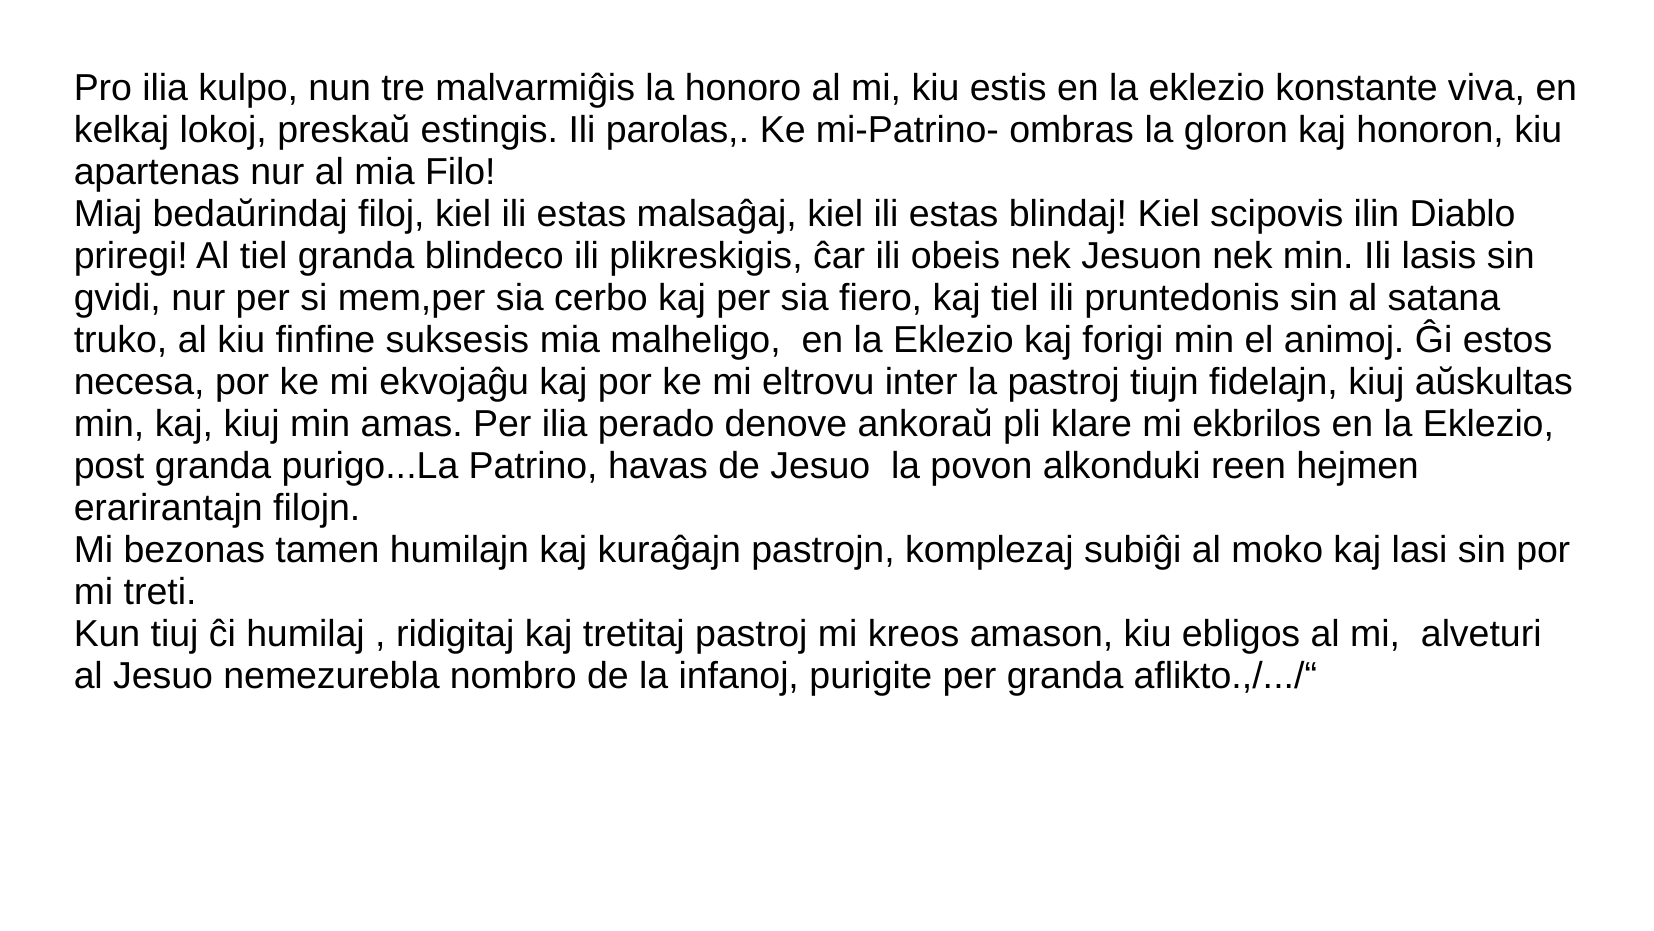

Pro ilia kulpo, nun tre malvarmiĝis la honoro al mi, kiu estis en la eklezio konstante viva, en kelkaj lokoj, preskaŭ estingis. Ili parolas,. Ke mi-Patrino- ombras la gloron kaj honoron, kiu apartenas nur al mia Filo!
Miaj bedaŭrindaj filoj, kiel ili estas malsaĝaj, kiel ili estas blindaj! Kiel scipovis ilin Diablo priregi! Al tiel granda blindeco ili plikreskigis, ĉar ili obeis nek Jesuon nek min. Ili lasis sin gvidi, nur per si mem,per sia cerbo kaj per sia fiero, kaj tiel ili pruntedonis sin al satana truko, al kiu finfine suksesis mia malheligo, en la Eklezio kaj forigi min el animoj. Ĝi estos necesa, por ke mi ekvojaĝu kaj por ke mi eltrovu inter la pastroj tiujn fidelajn, kiuj aŭskultas min, kaj, kiuj min amas. Per ilia perado denove ankoraŭ pli klare mi ekbrilos en la Eklezio, post granda purigo...La Patrino, havas de Jesuo la povon alkonduki reen hejmen erarirantajn filojn.
Mi bezonas tamen humilajn kaj kuraĝajn pastrojn, komplezaj subiĝi al moko kaj lasi sin por mi treti.
Kun tiuj ĉi humilaj , ridigitaj kaj tretitaj pastroj mi kreos amason, kiu ebligos al mi, alveturi al Jesuo nemezurebla nombro de la infanoj, purigite per granda aflikto.,/.../“